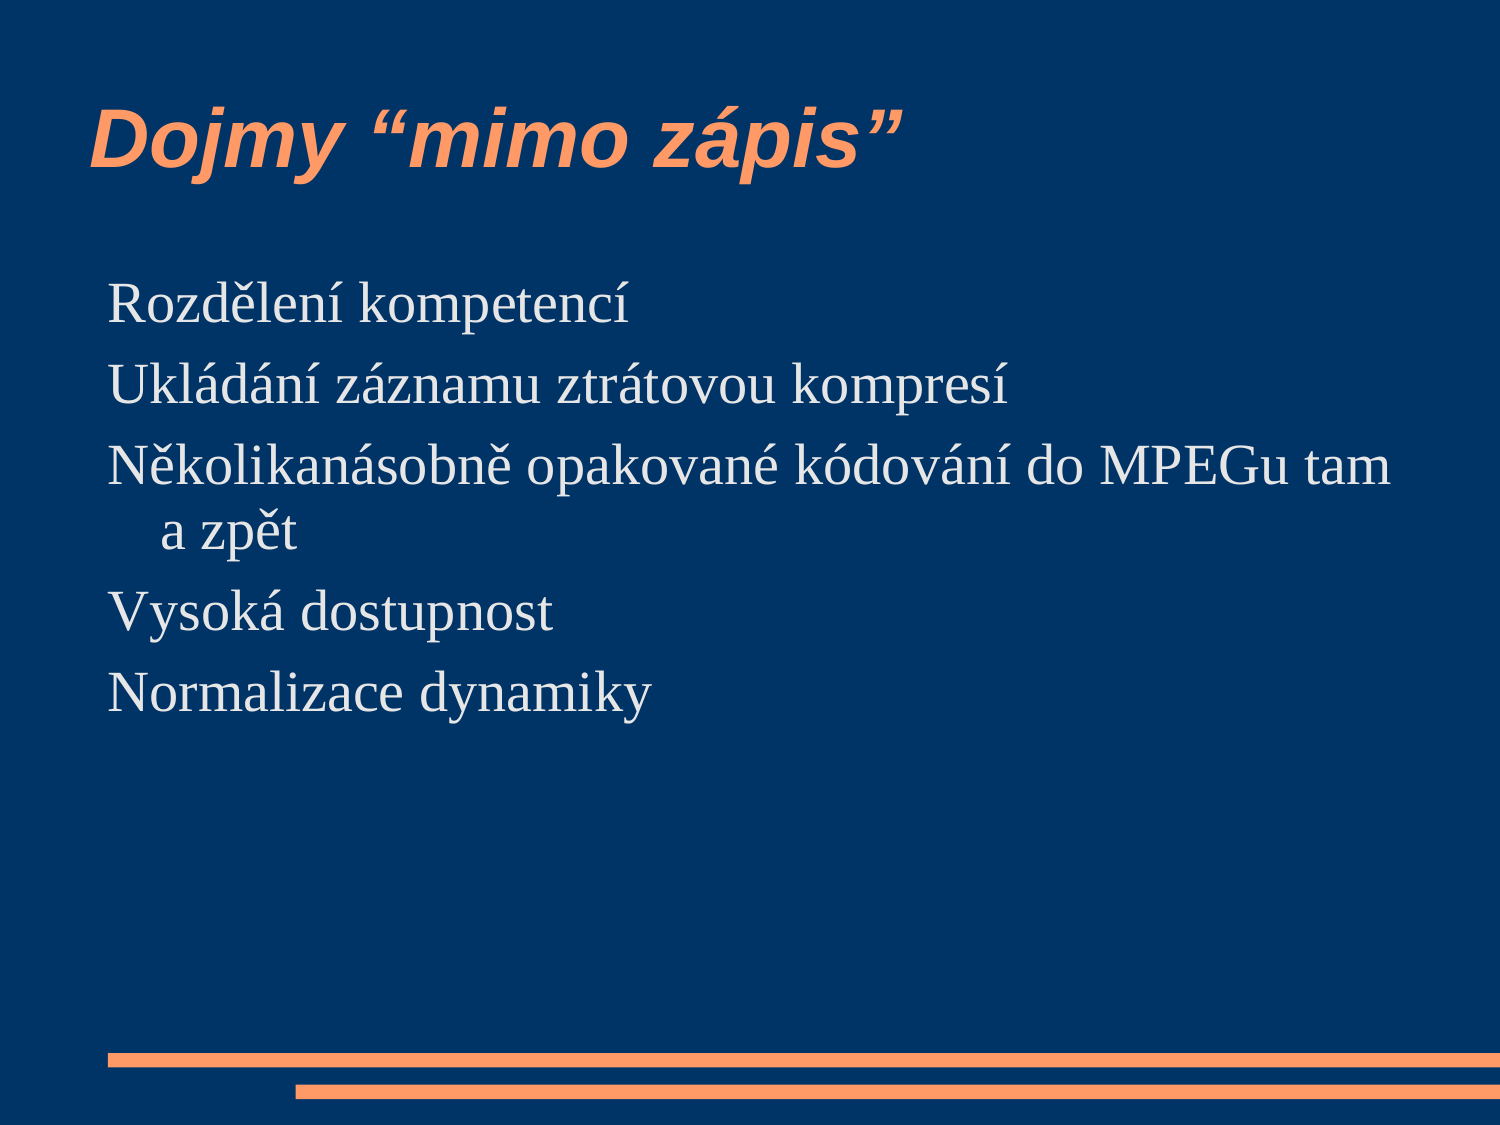

# Dojmy “mimo zápis”
Rozdělení kompetencí
Ukládání záznamu ztrátovou kompresí
Několikanásobně opakované kódování do MPEGu tam a zpět
Vysoká dostupnost
Normalizace dynamiky